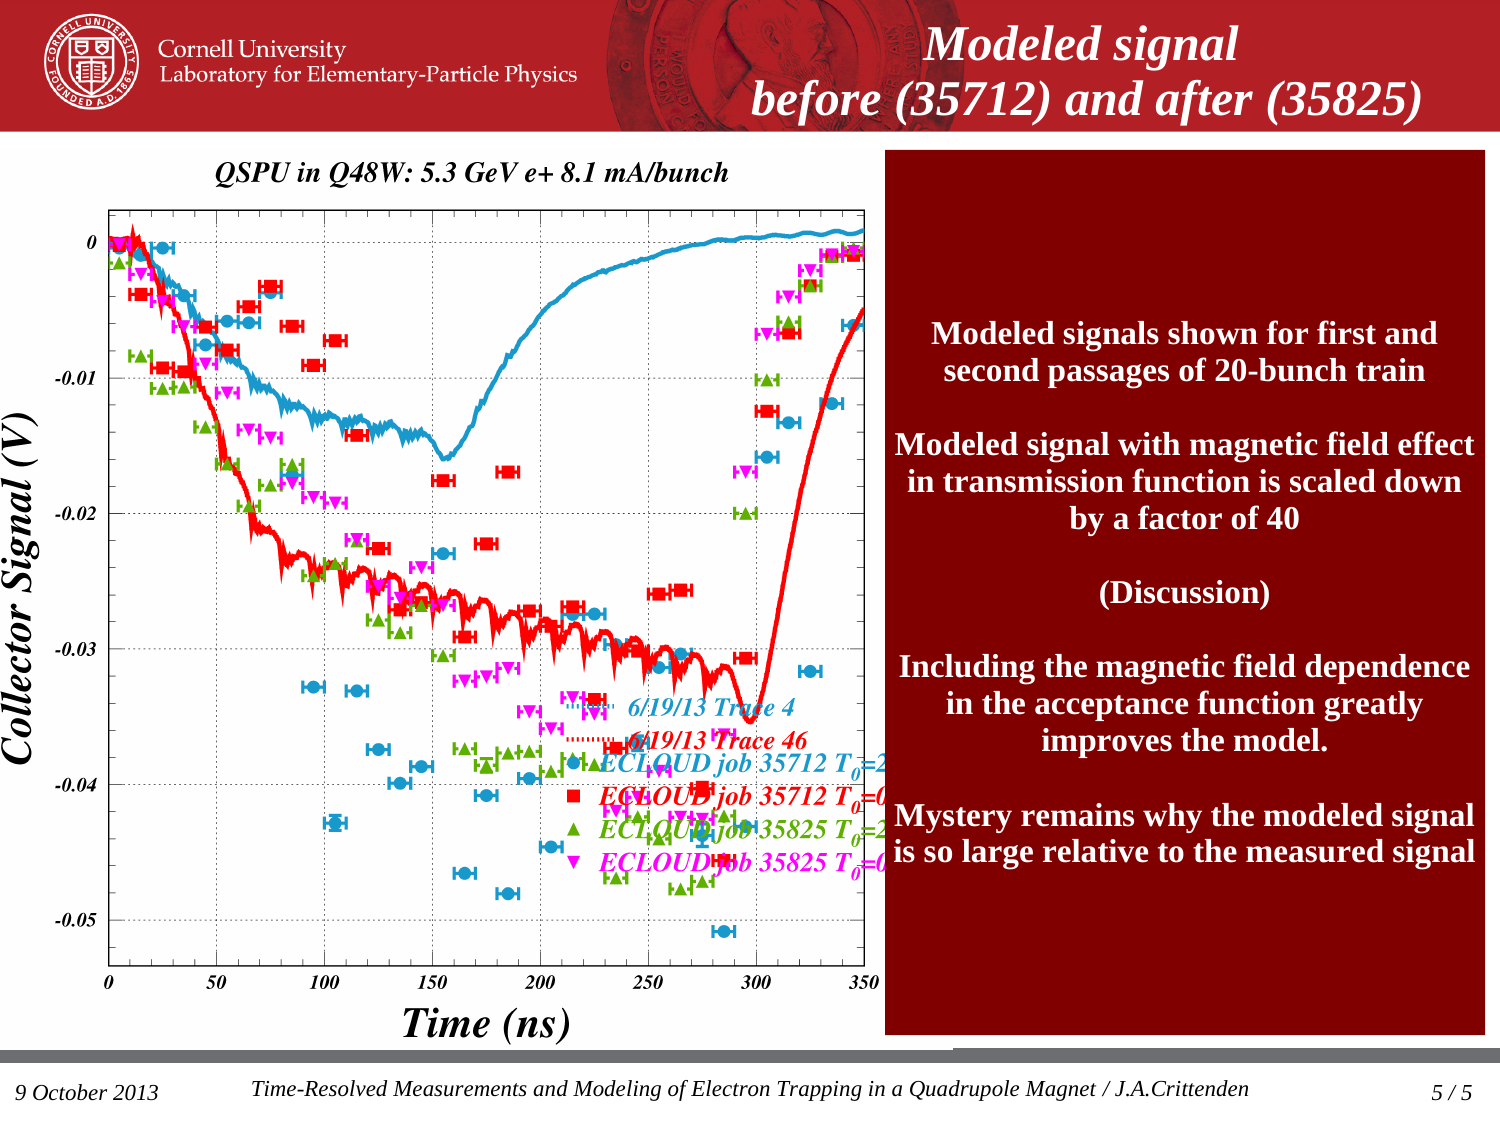

# Modeled signal before (35712) and after (35825)
Modeled signals shown for first and second passages of 20-bunch train
Modeled signal with magnetic field effect in transmission function is scaled down by a factor of 40
(Discussion)
Including the magnetic field dependence in the acceptance function greatly improves the model.
Mystery remains why the modeled signal is so large relative to the measured signal